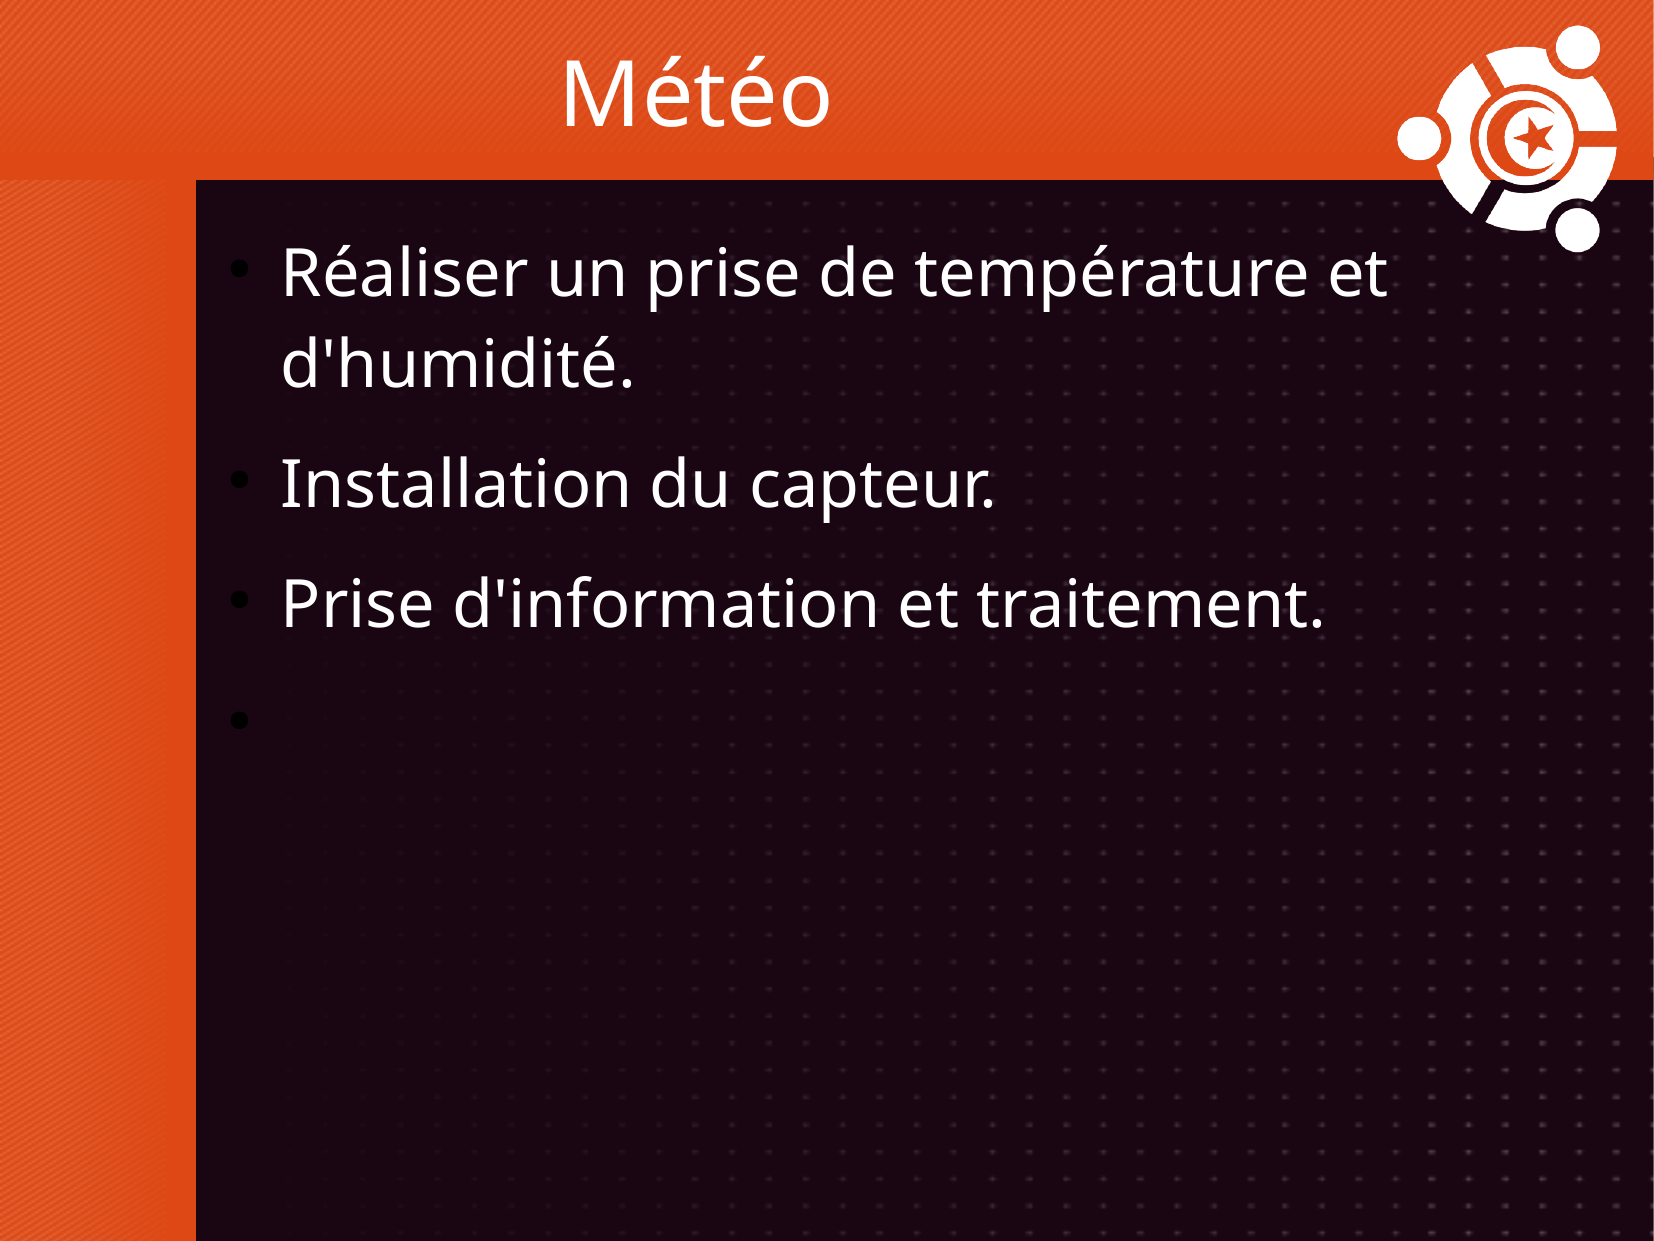

# Météo
Réaliser un prise de température et d'humidité.
Installation du capteur.
Prise d'information et traitement.